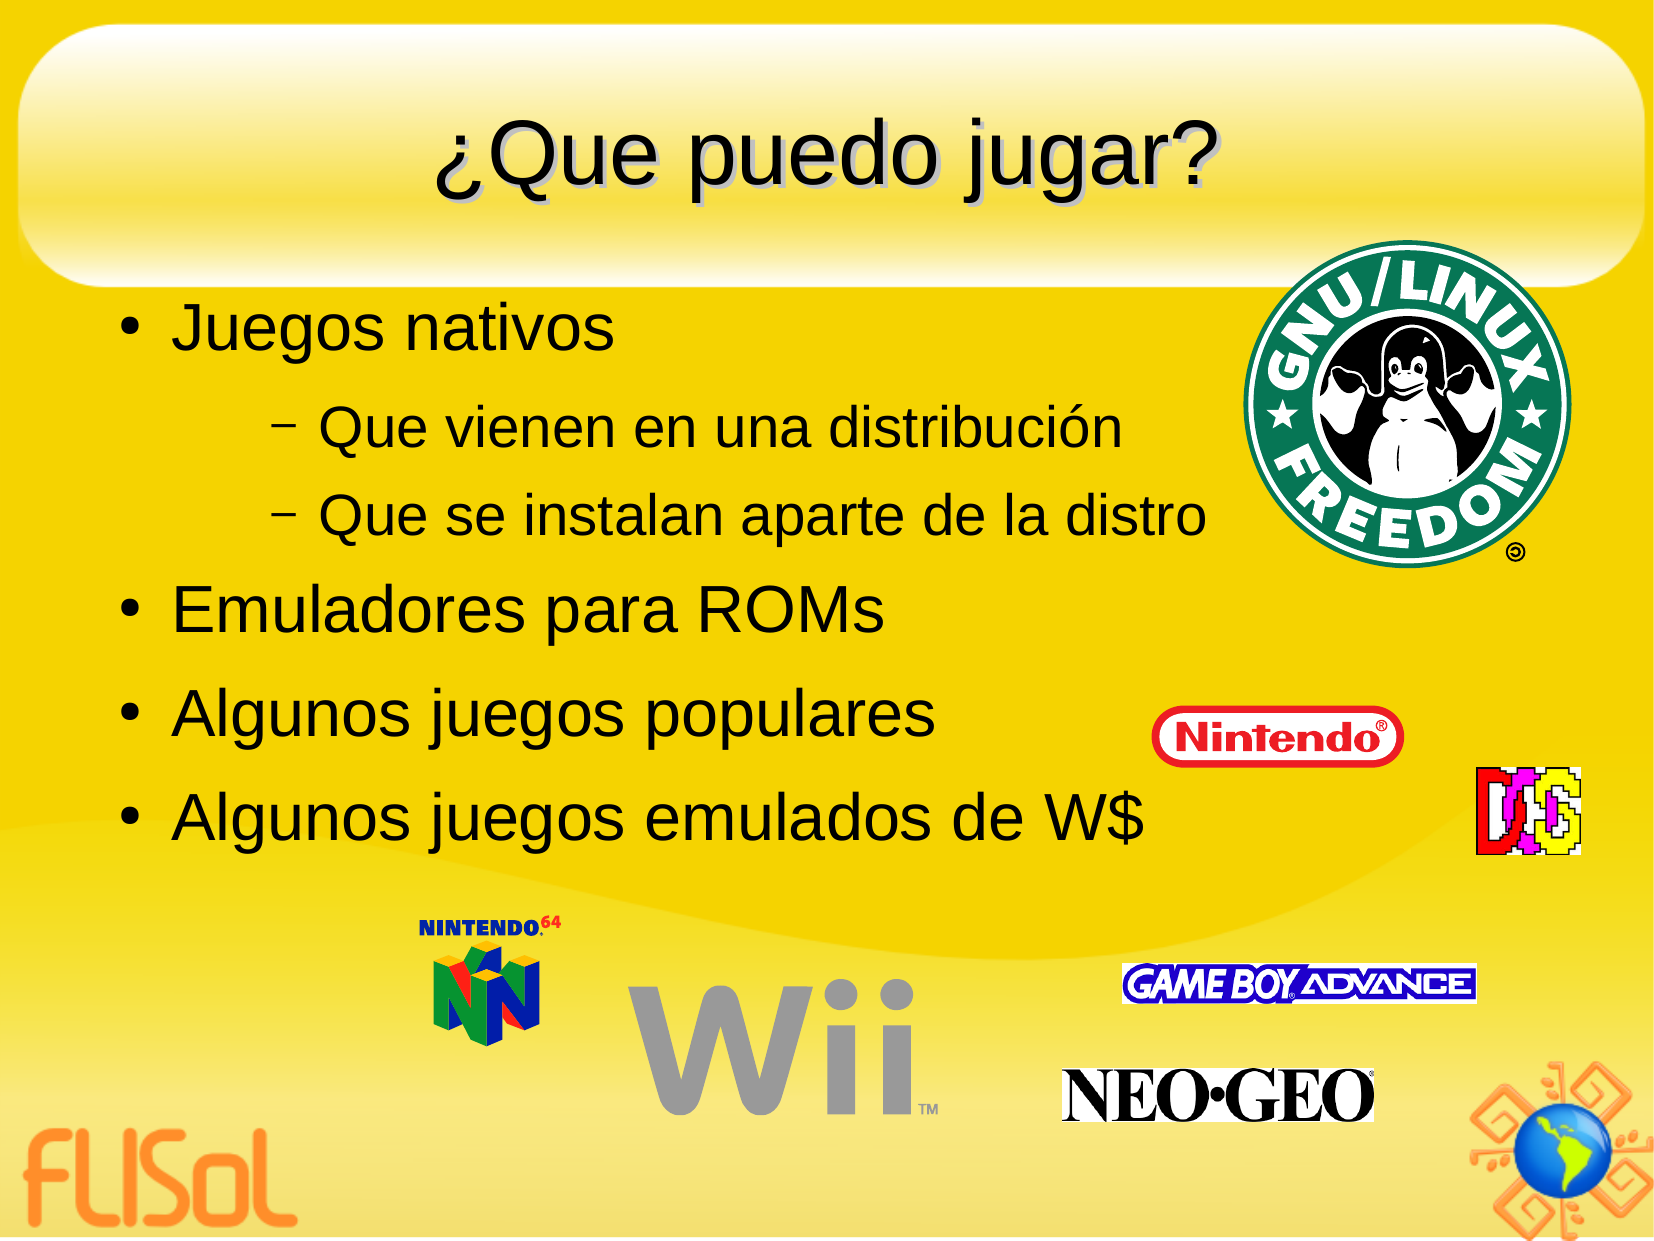

# ¿Que puedo jugar?
Juegos nativos
Que vienen en una distribución
Que se instalan aparte de la distro
Emuladores para ROMs
Algunos juegos populares
Algunos juegos emulados de W$